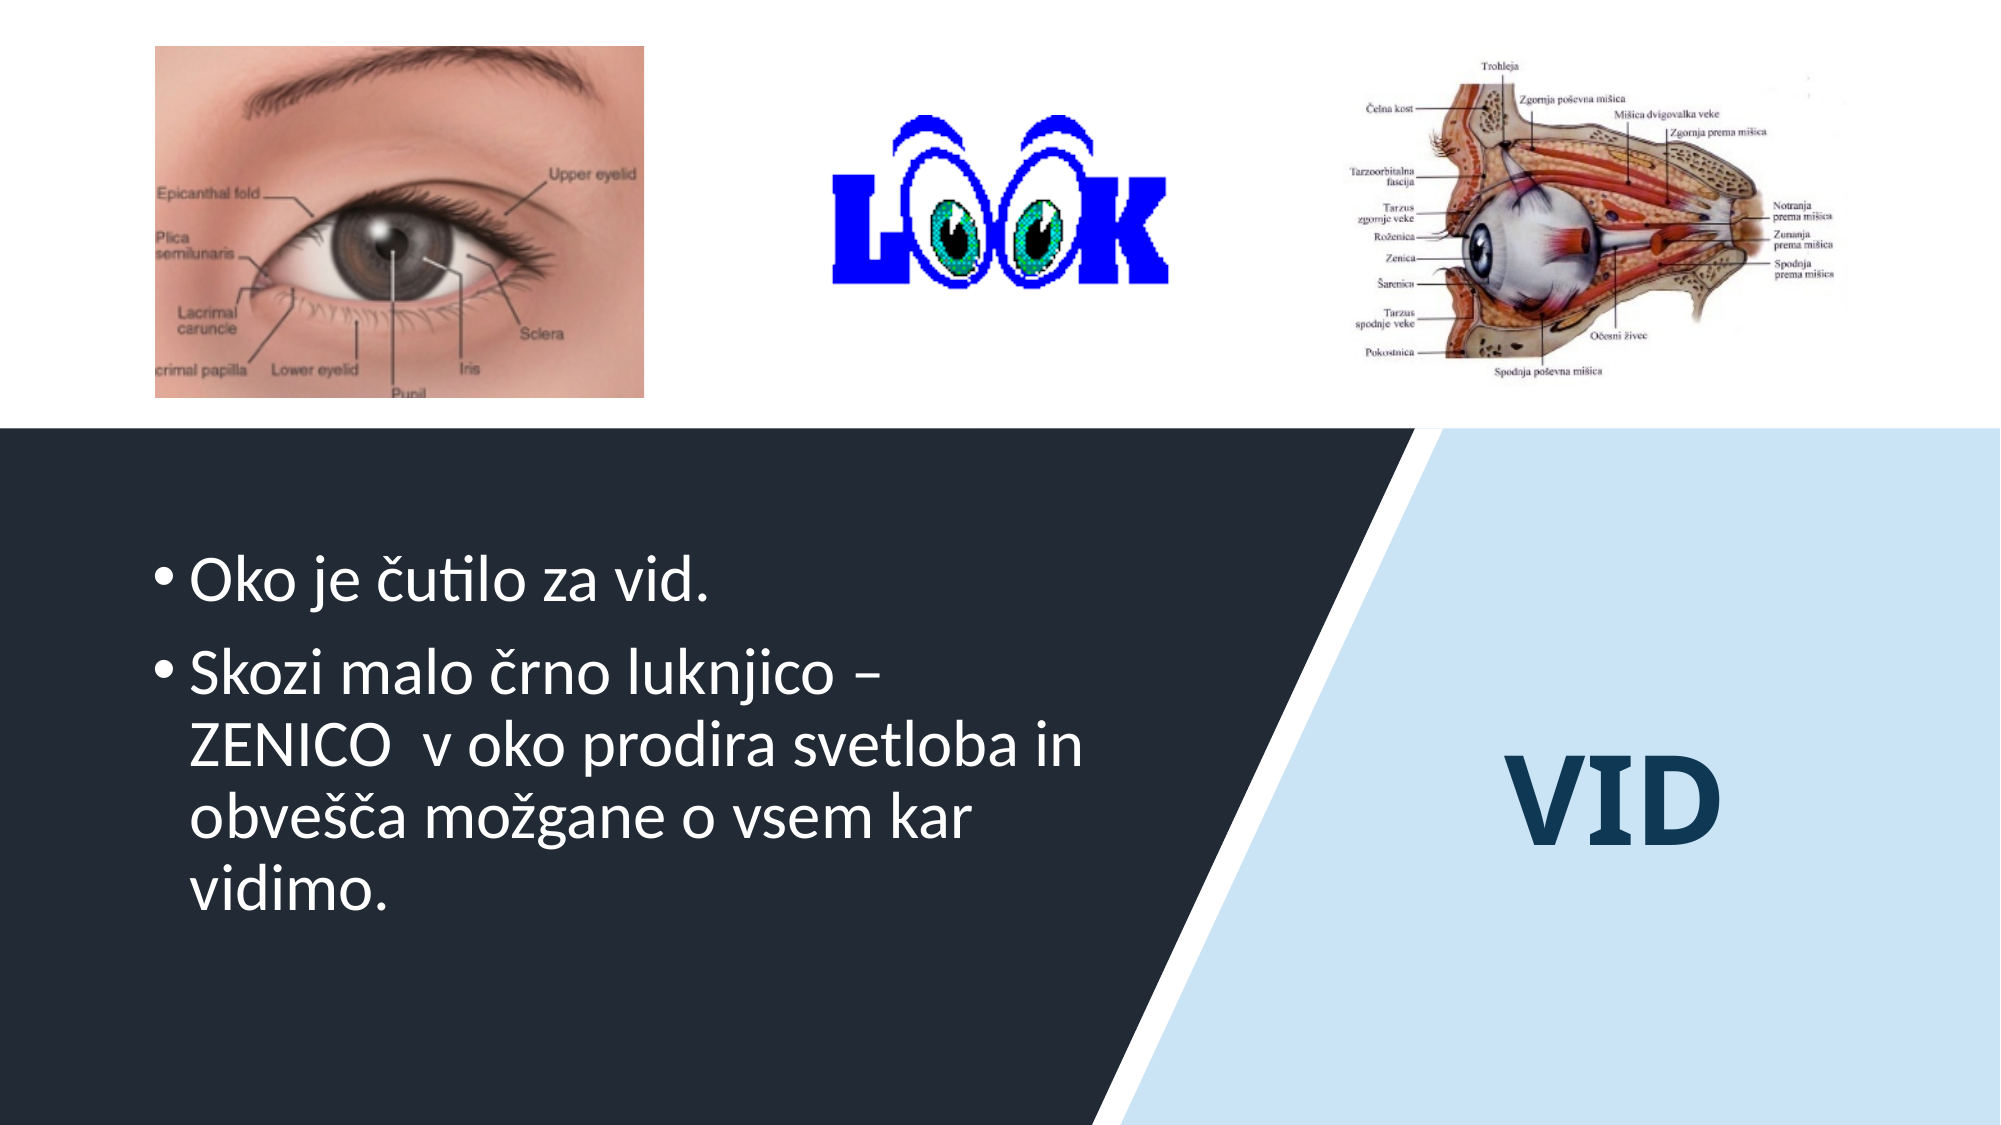

Oko je čutilo za vid.
Skozi malo črno luknjico – ZENICO v oko prodira svetloba in obvešča možgane o vsem kar vidimo.
# VID